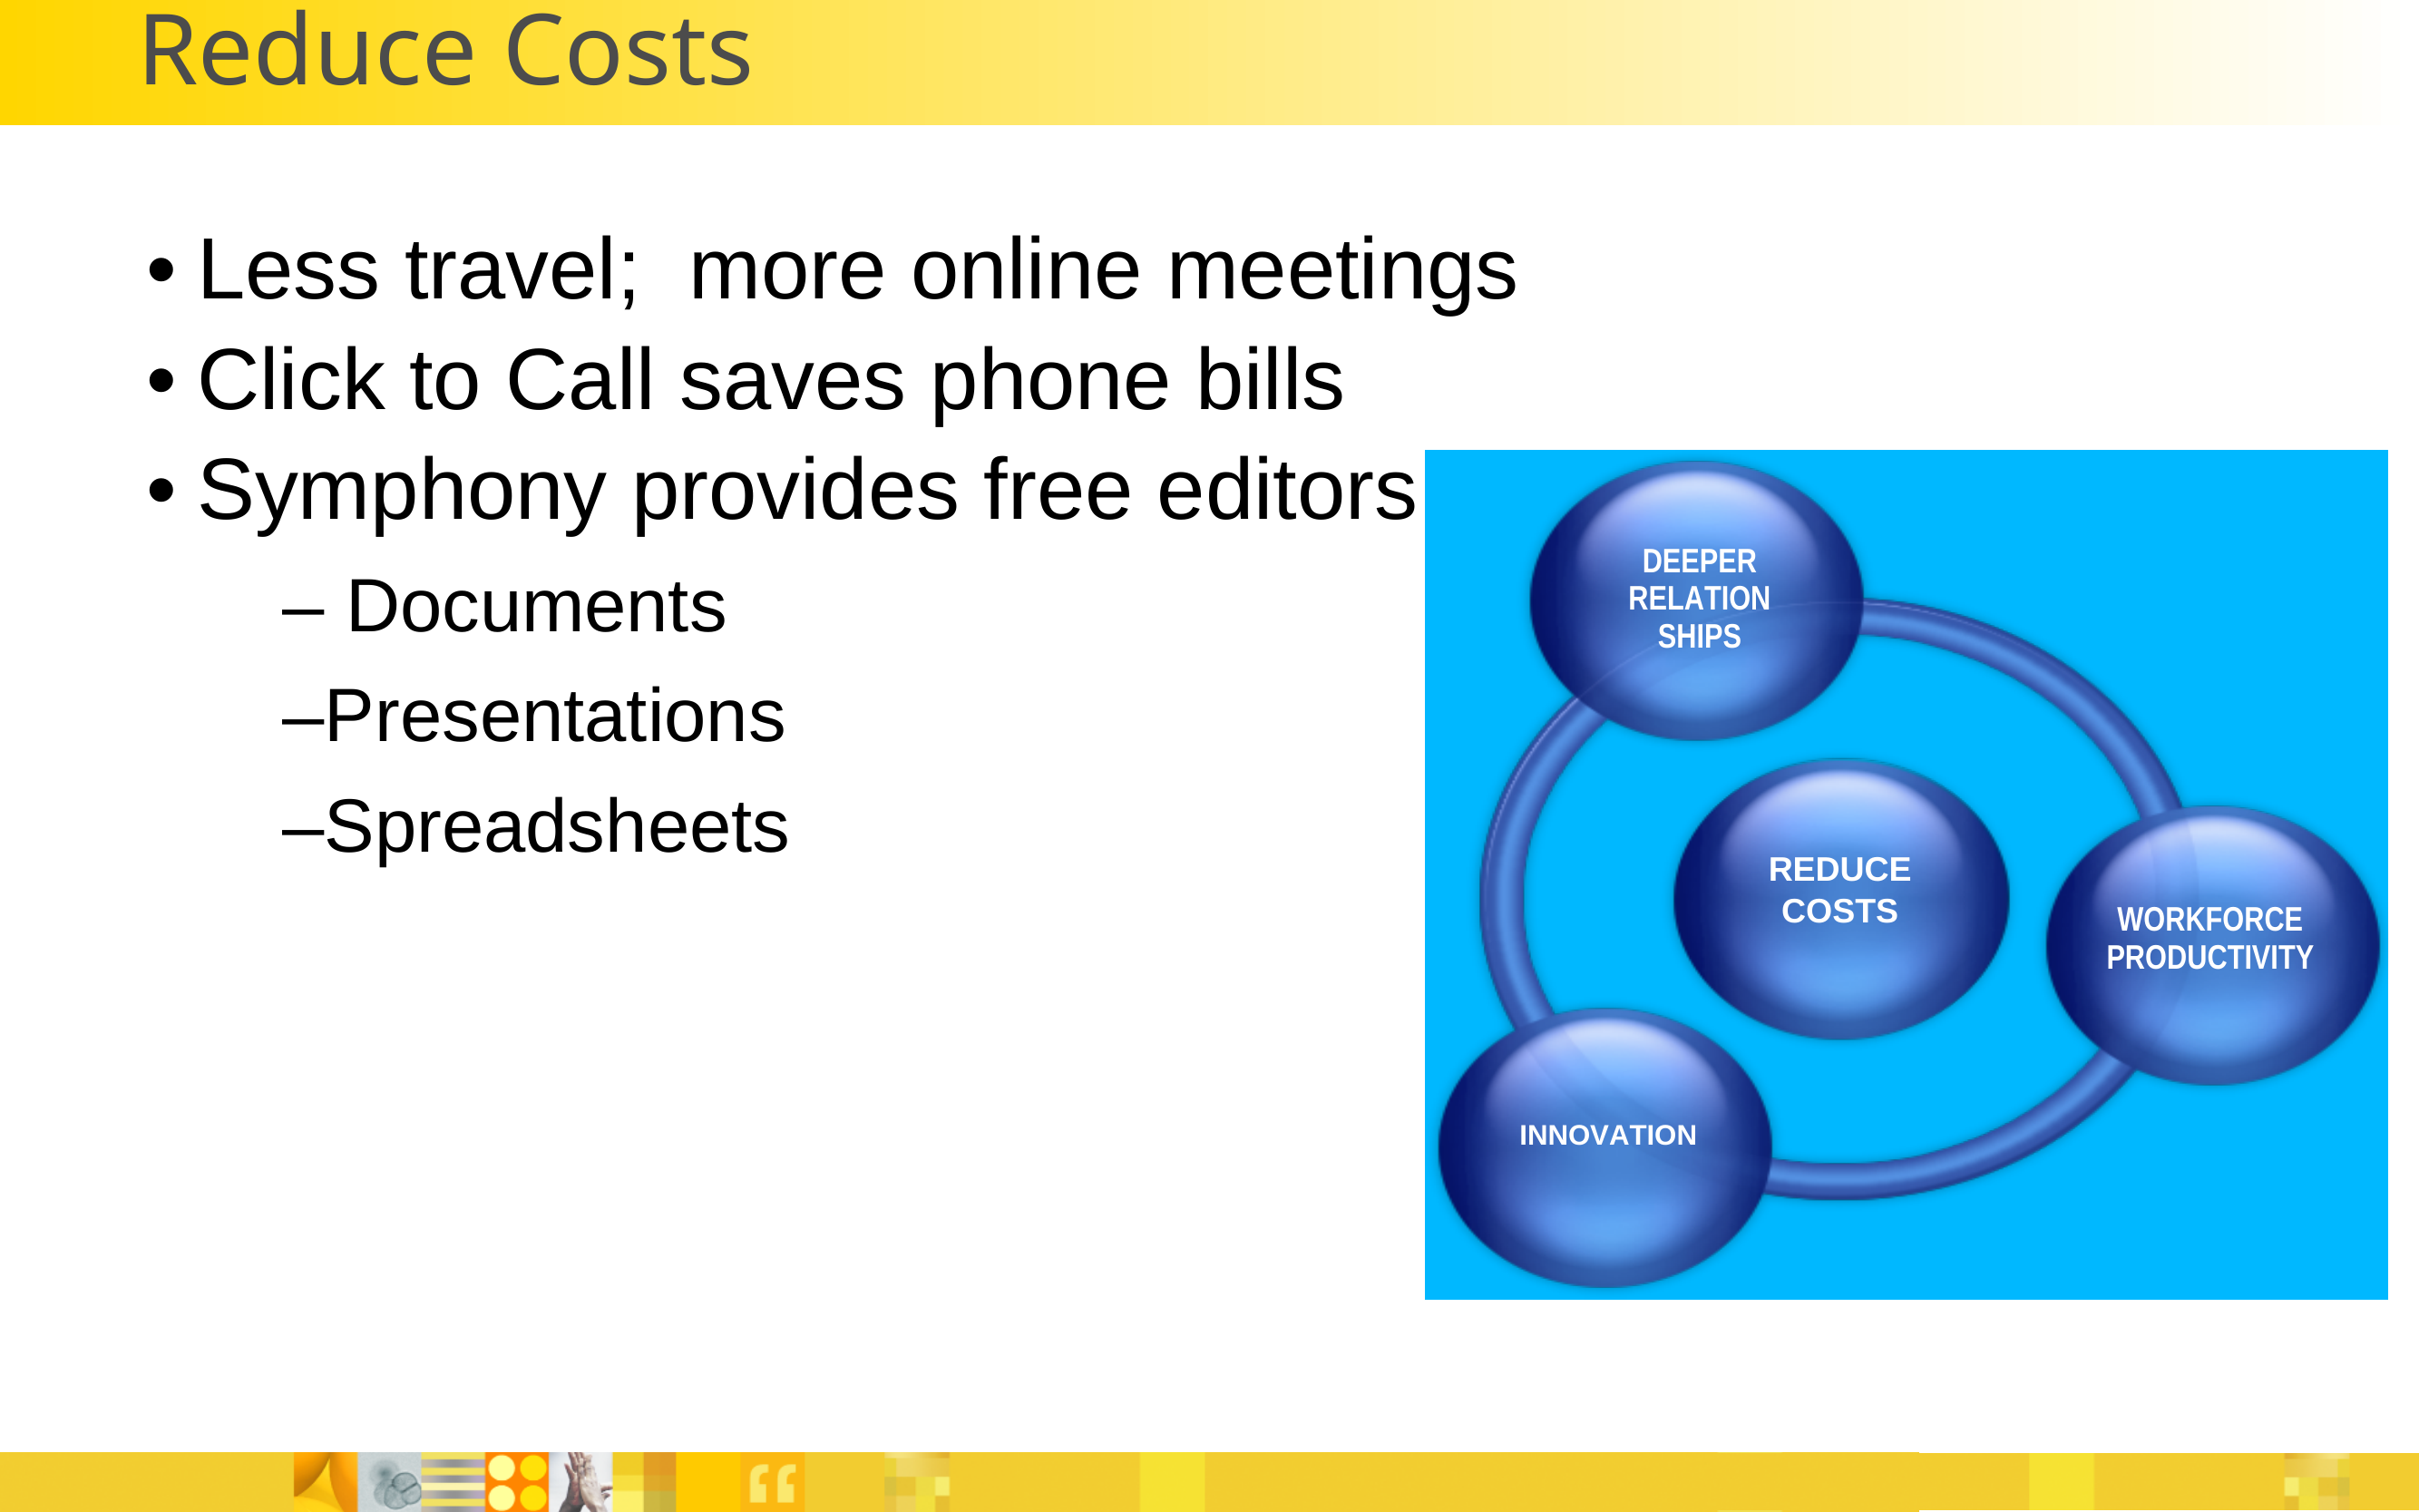

# Reduce Costs
Less travel; more online meetings
Click to Call saves phone bills
Symphony provides free editors
 Documents
Presentations
Spreadsheets
DEEPER
RELATIONSHIPS
REDUCE
COSTS
WORKFORCE
PRODUCTIVITY
INNOVATION